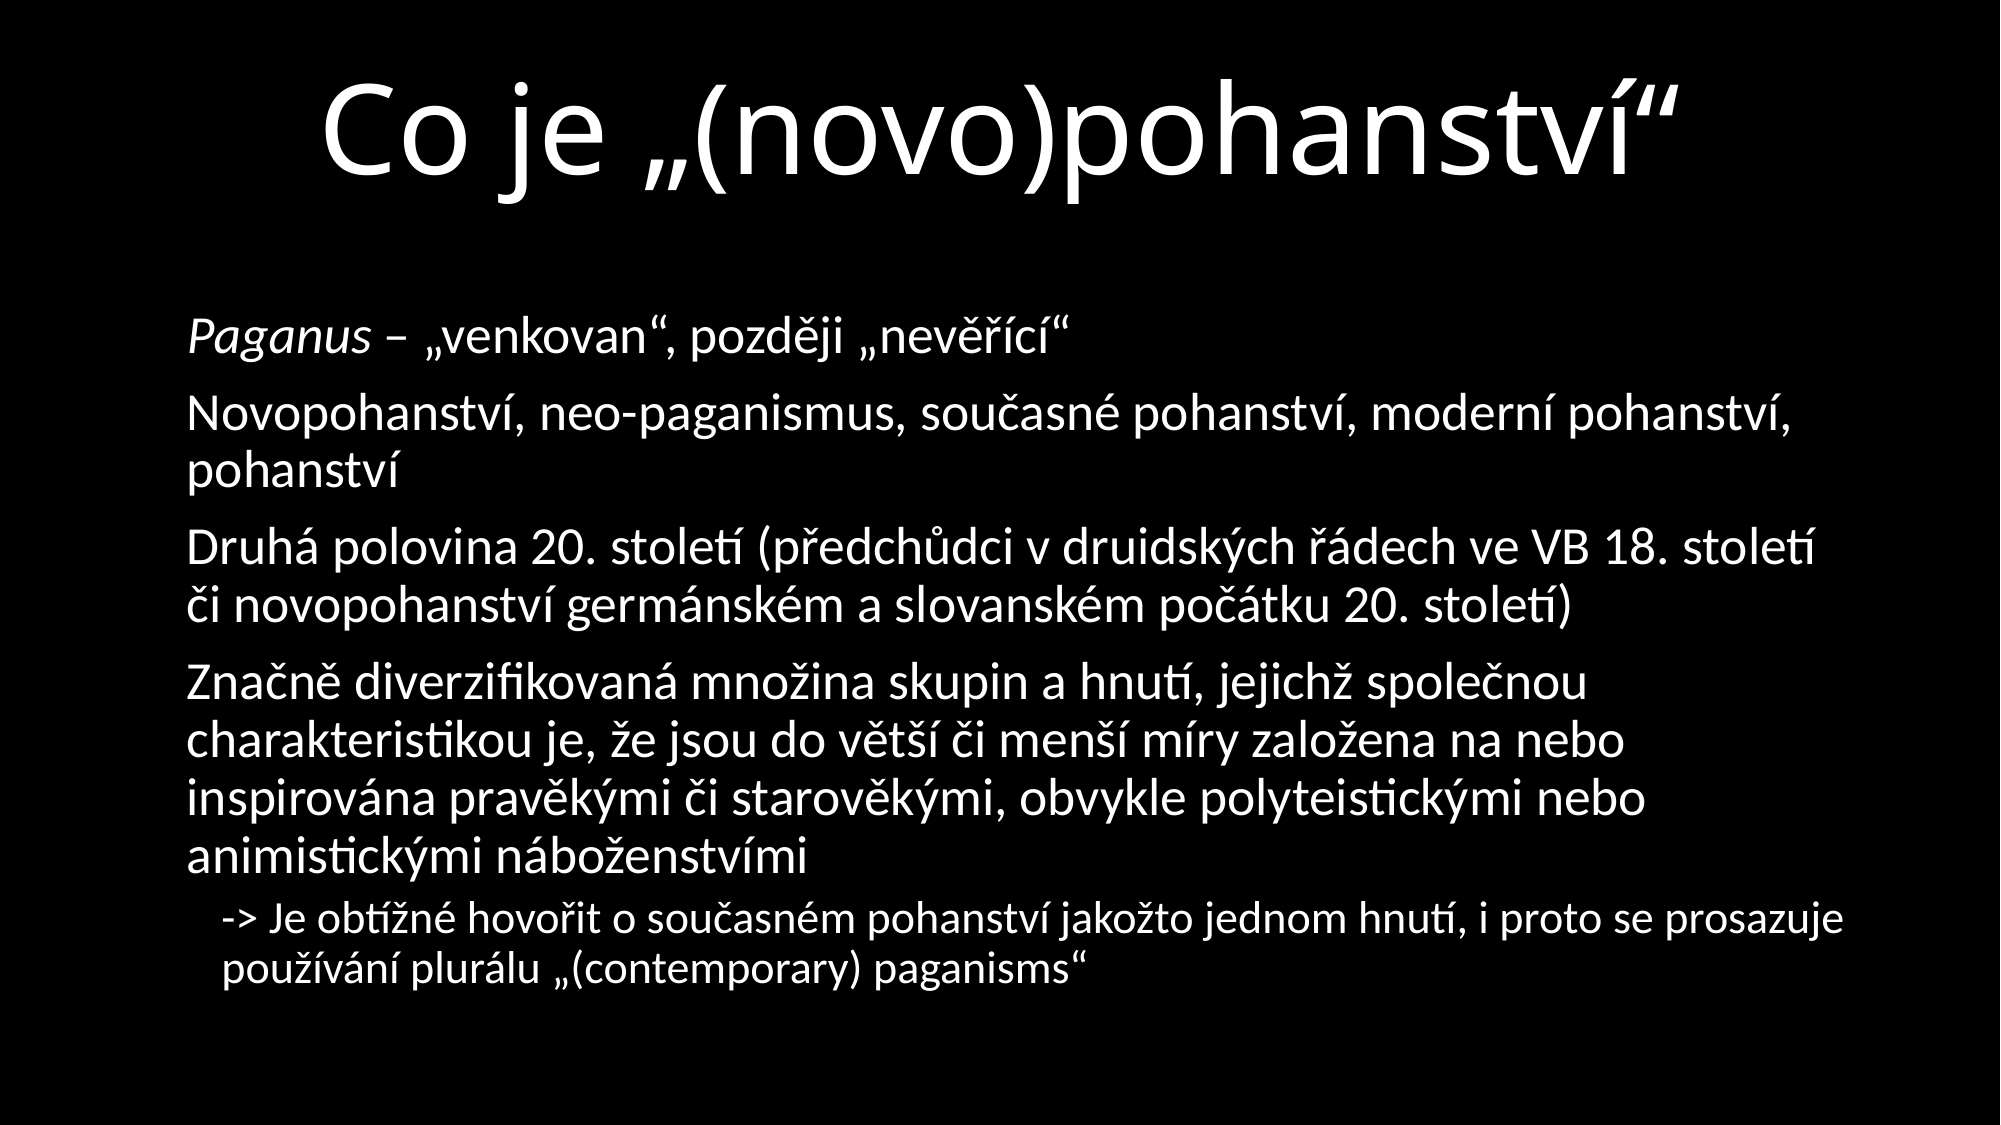

Co je „(novo)pohanství“
# Paganus – „venkovan“, později „nevěřící“
Novopohanství, neo-paganismus, současné pohanství, moderní pohanství, pohanství
Druhá polovina 20. století (předchůdci v druidských řádech ve VB 18. století či novopohanství germánském a slovanském počátku 20. století)
Značně diverzifikovaná množina skupin a hnutí, jejichž společnou charakteristikou je, že jsou do větší či menší míry založena na nebo inspirována pravěkými či starověkými, obvykle polyteistickými nebo animistickými náboženstvími
-> Je obtížné hovořit o současném pohanství jakožto jednom hnutí, i proto se prosazuje používání plurálu „(contemporary) paganisms“